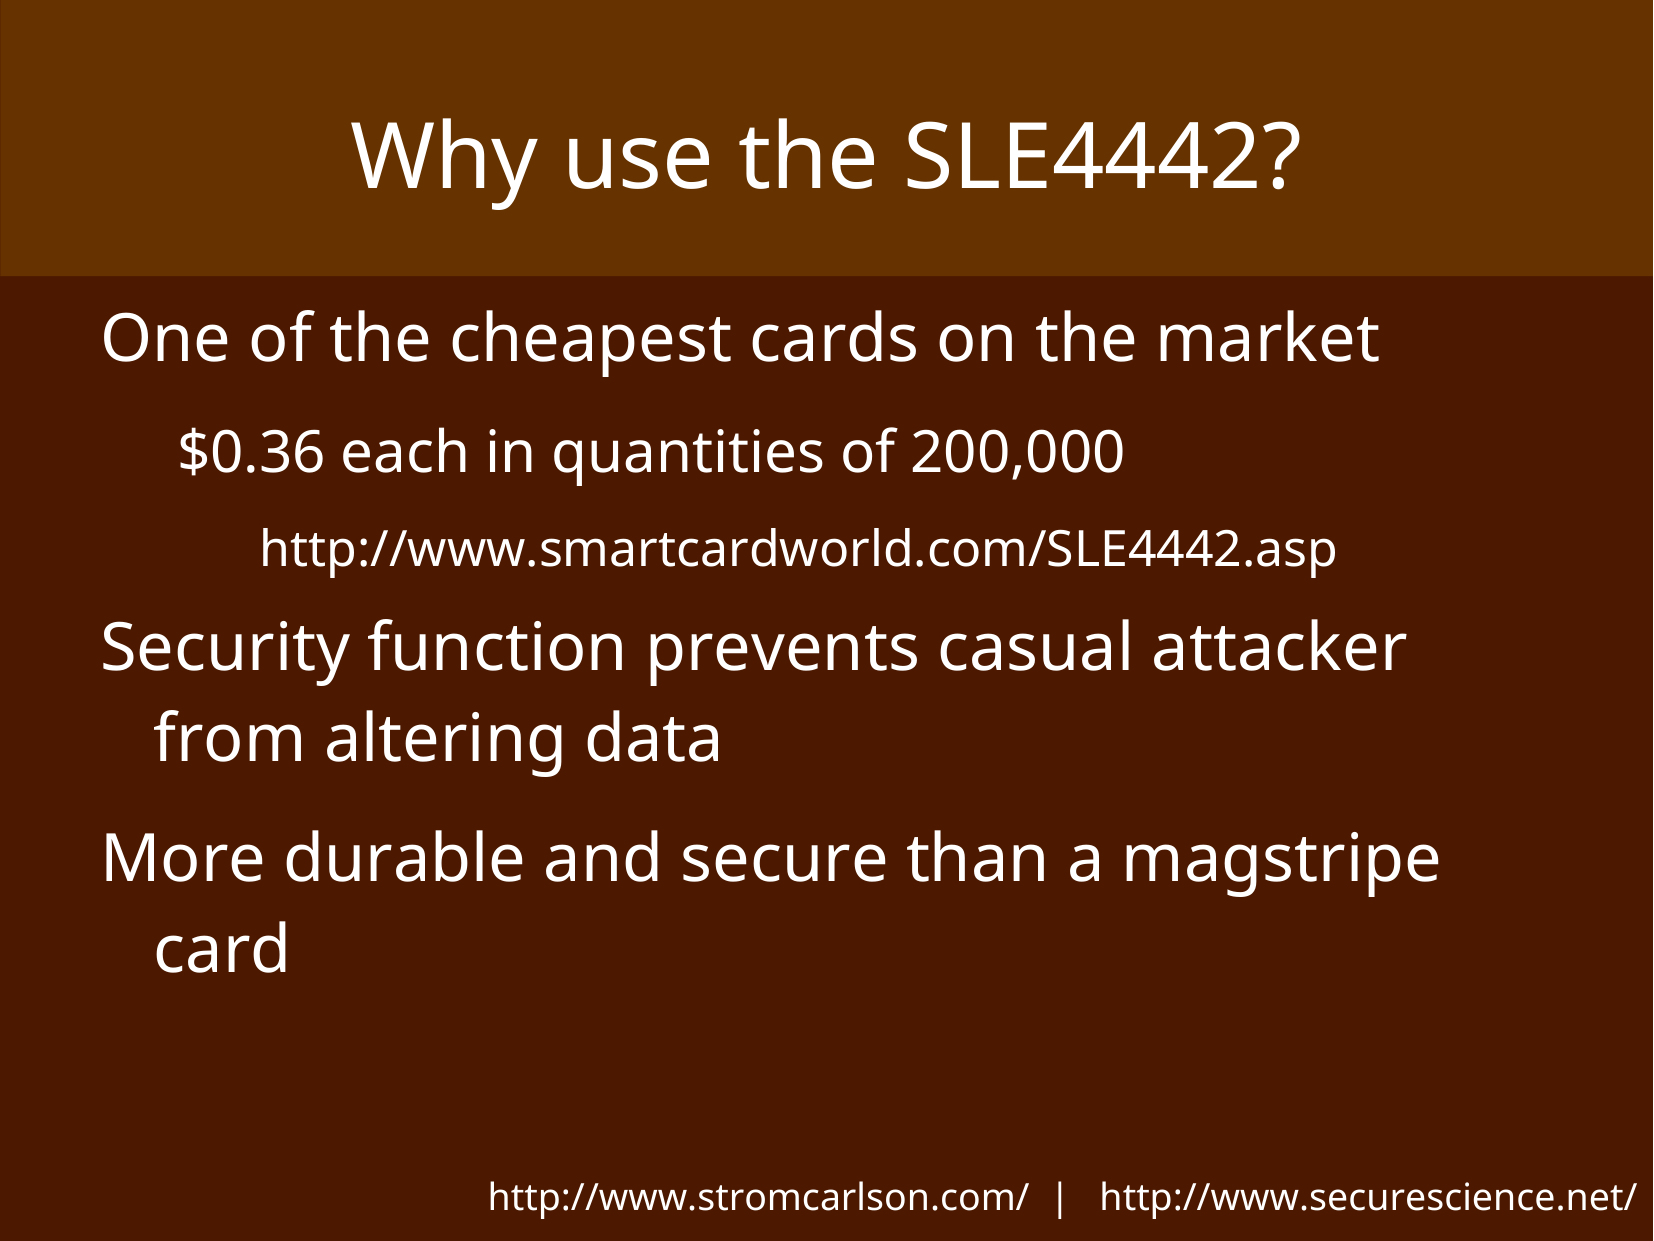

# Why use the SLE4442?
One of the cheapest cards on the market
$0.36 each in quantities of 200,000
http://www.smartcardworld.com/SLE4442.asp
Security function prevents casual attacker from altering data
More durable and secure than a magstripe card